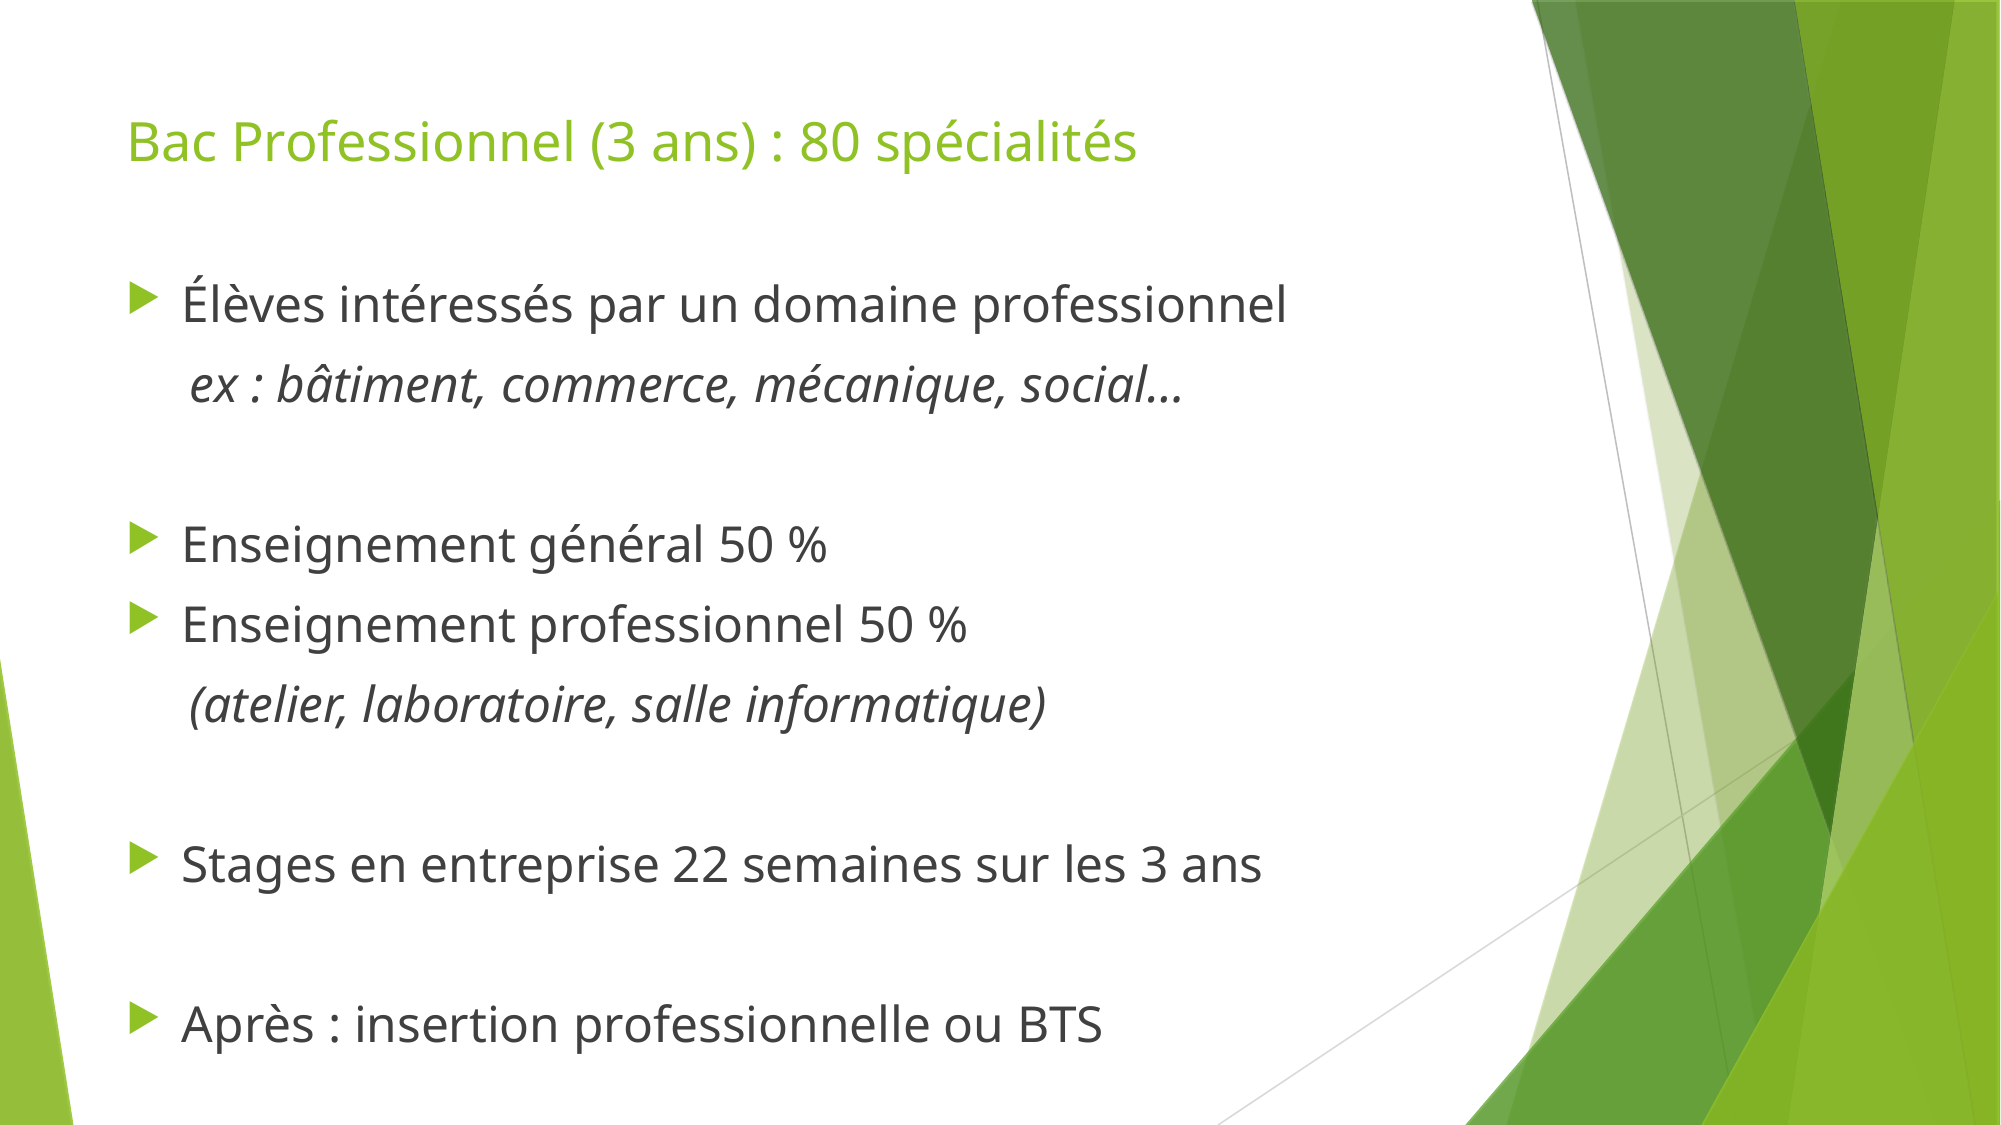

# Bac Professionnel (3 ans) : 80 spécialités
Élèves intéressés par un domaine professionnel
 ex : bâtiment, commerce, mécanique, social…
Enseignement général 50 %
Enseignement professionnel 50 %
 (atelier, laboratoire, salle informatique)
Stages en entreprise 22 semaines sur les 3 ans
Après : insertion professionnelle ou BTS